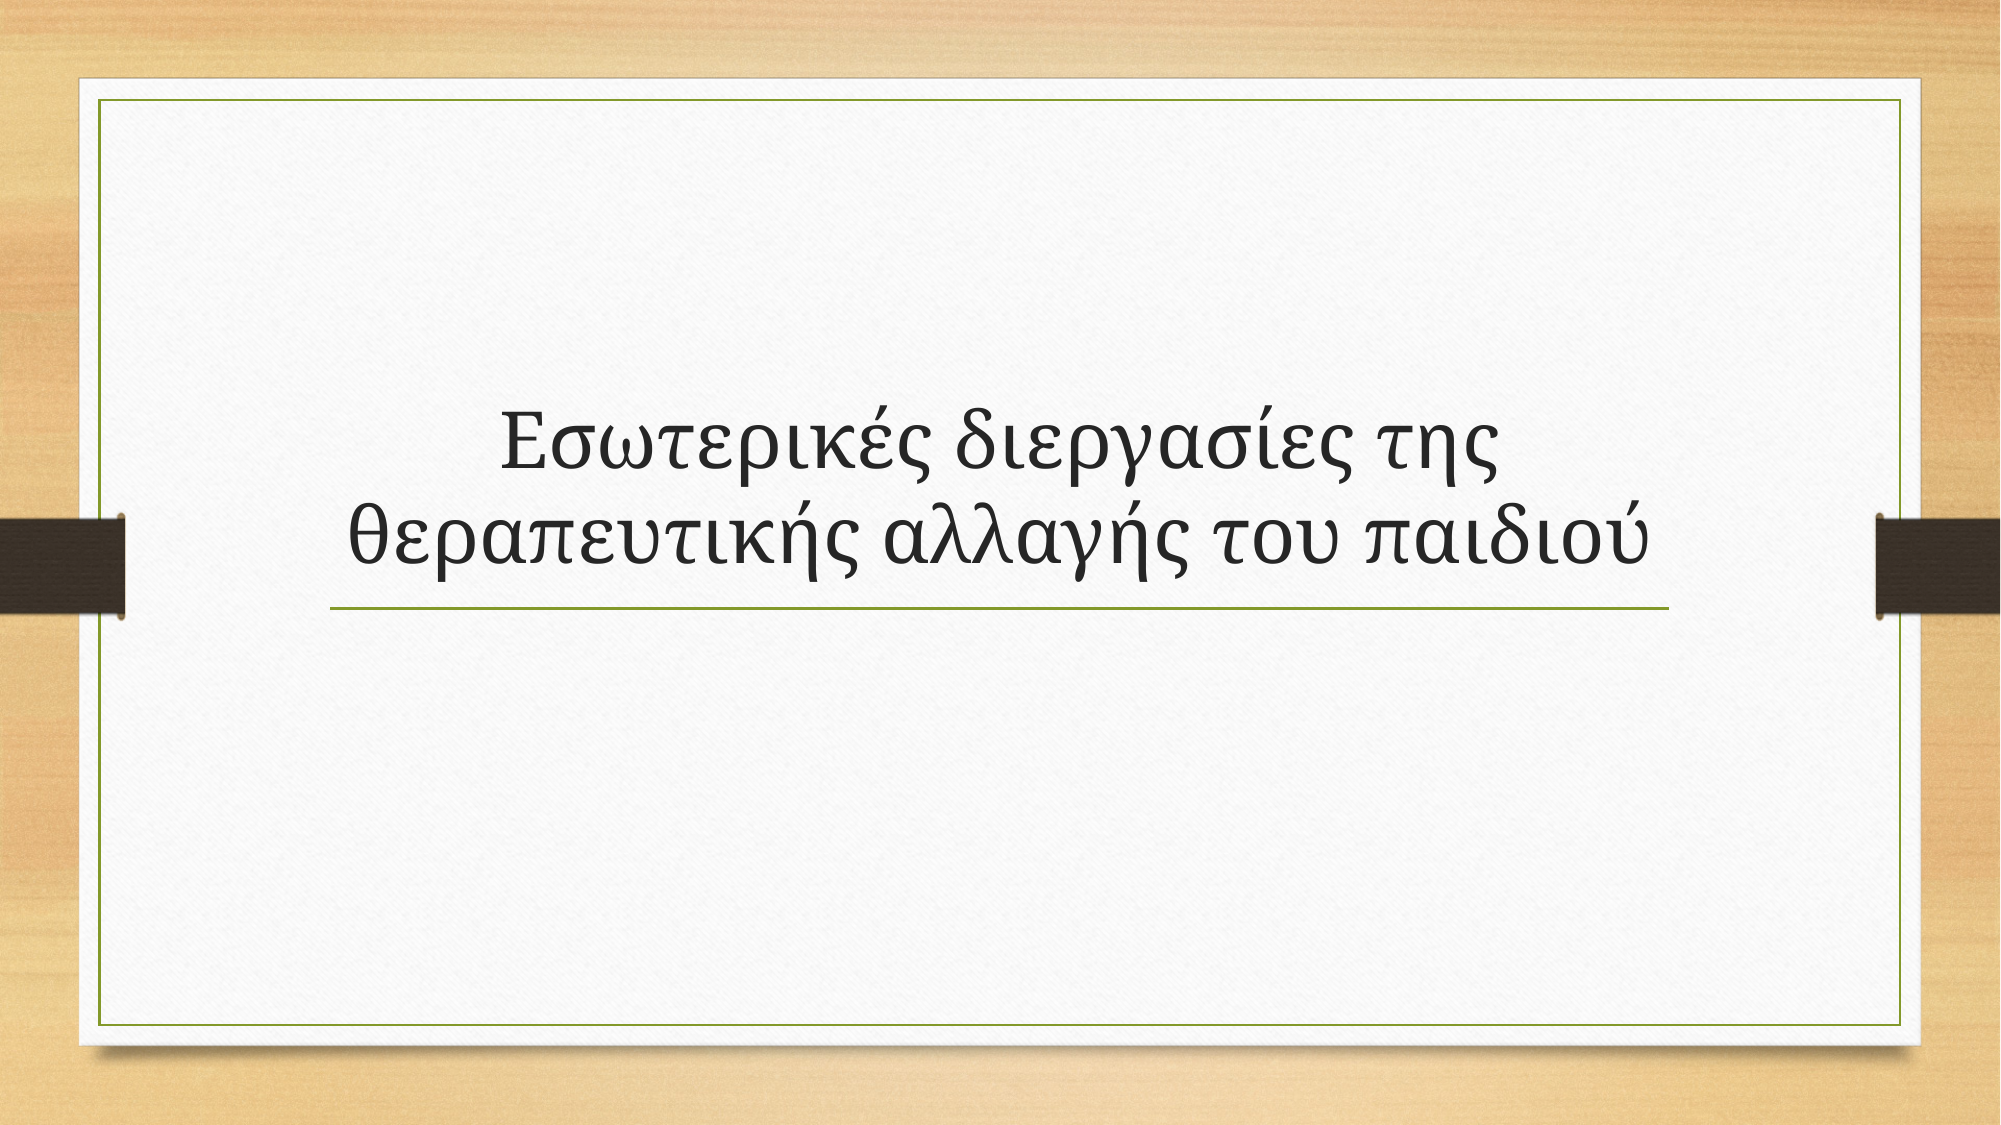

# Εσωτερικές διεργασίες της θεραπευτικής αλλαγής του παιδιού